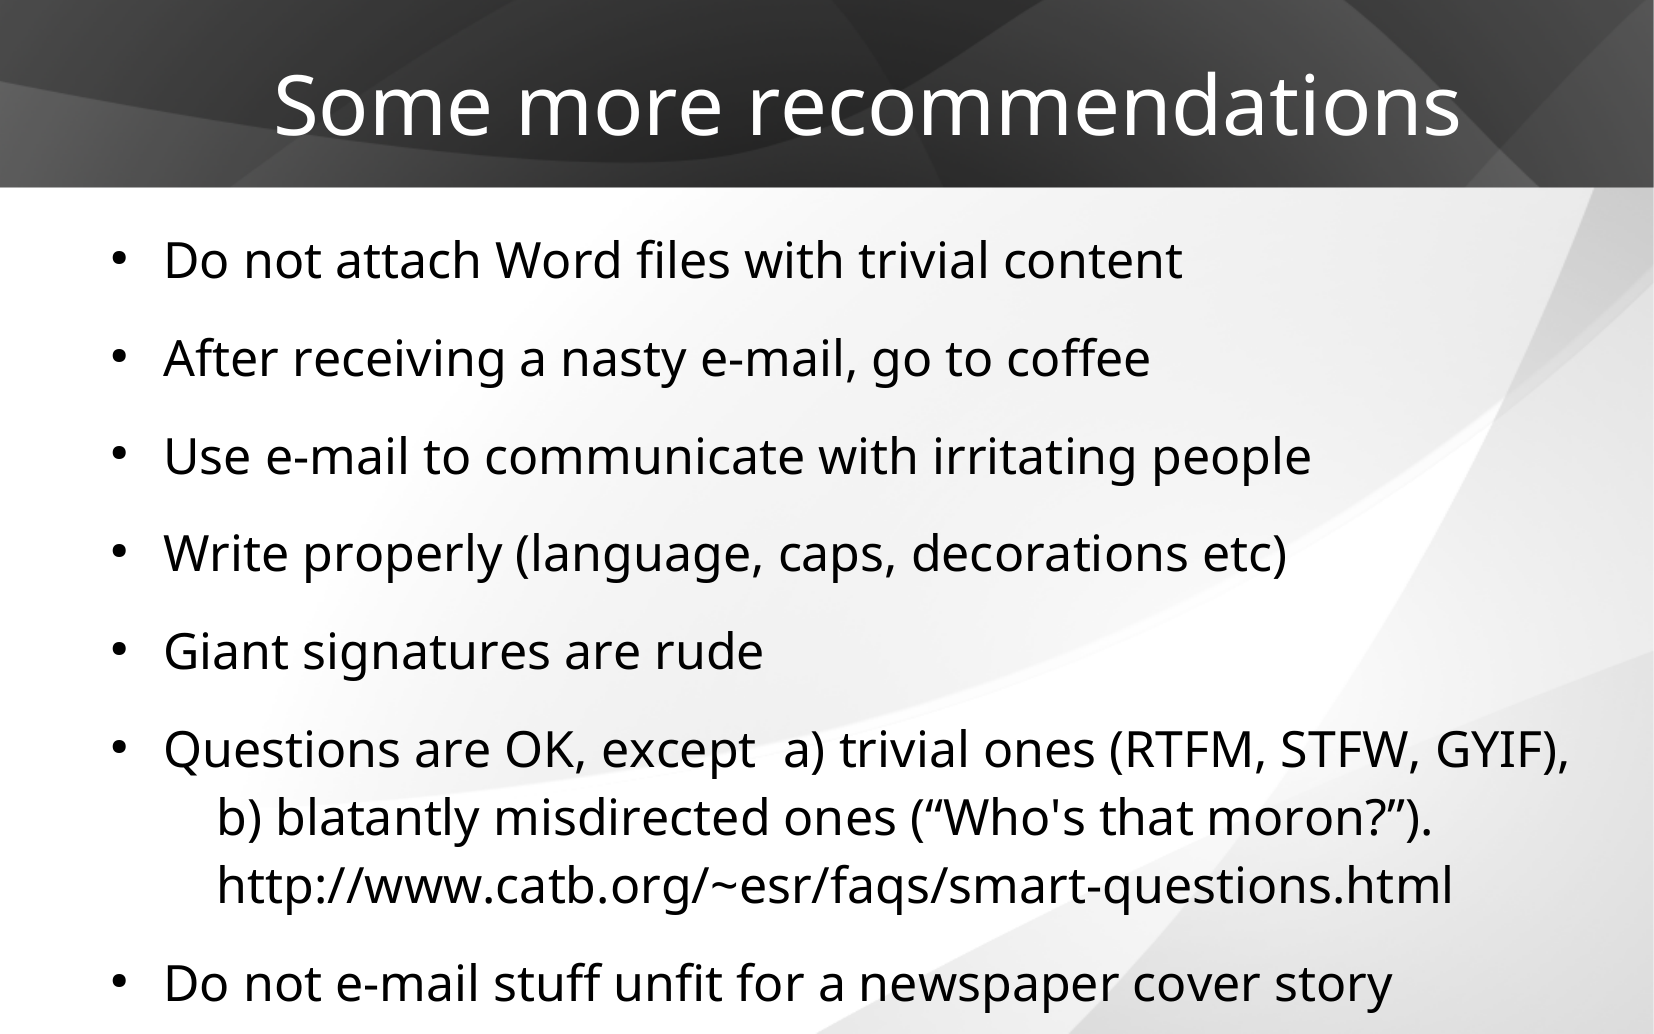

# Some more recommendations
Do not attach Word files with trivial content
After receiving a nasty e-mail, go to coffee
Use e-mail to communicate with irritating people
Write properly (language, caps, decorations etc)
Giant signatures are rude
Questions are OK, except a) trivial ones (RTFM, STFW, GYIF), b) blatantly misdirected ones (“Who's that moron?”). http://www.catb.org/~esr/faqs/smart-questions.html
Do not e-mail stuff unfit for a newspaper cover story